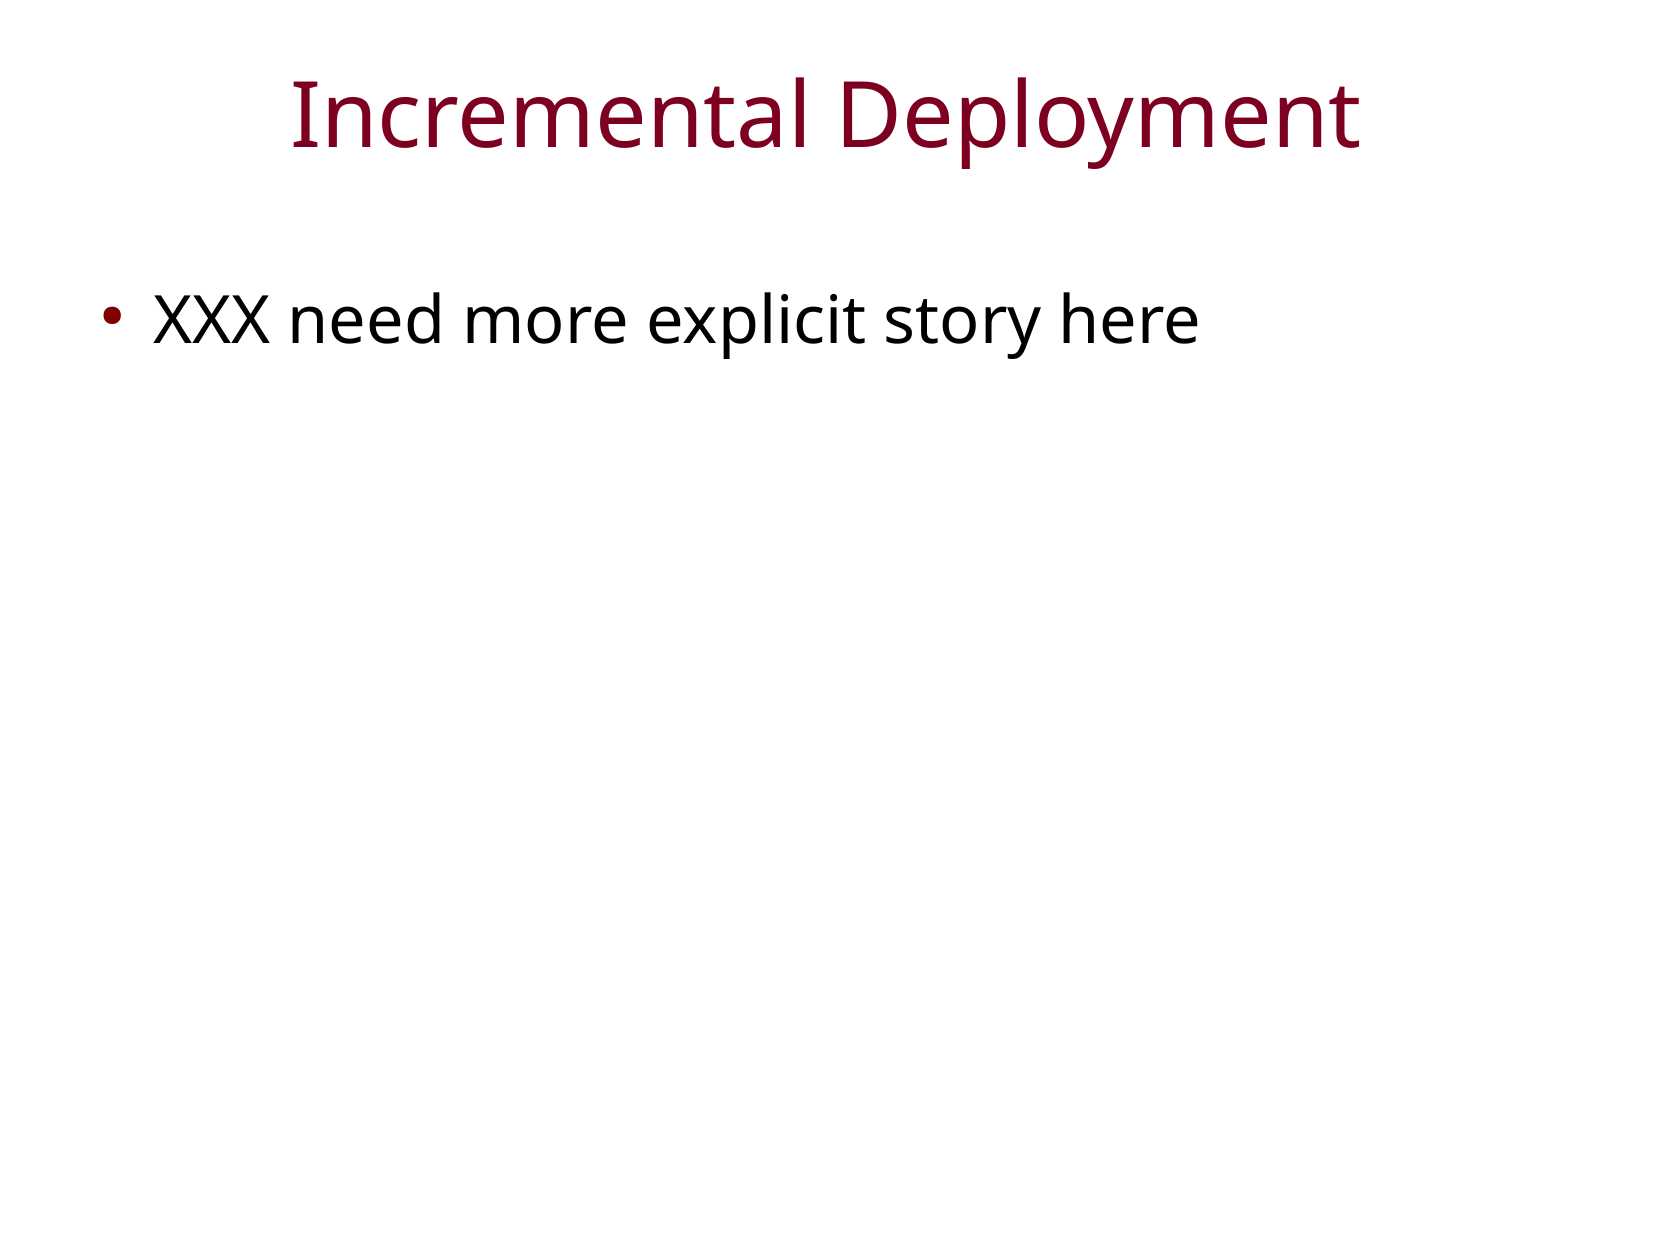

# Incremental Deployment
XXX need more explicit story here